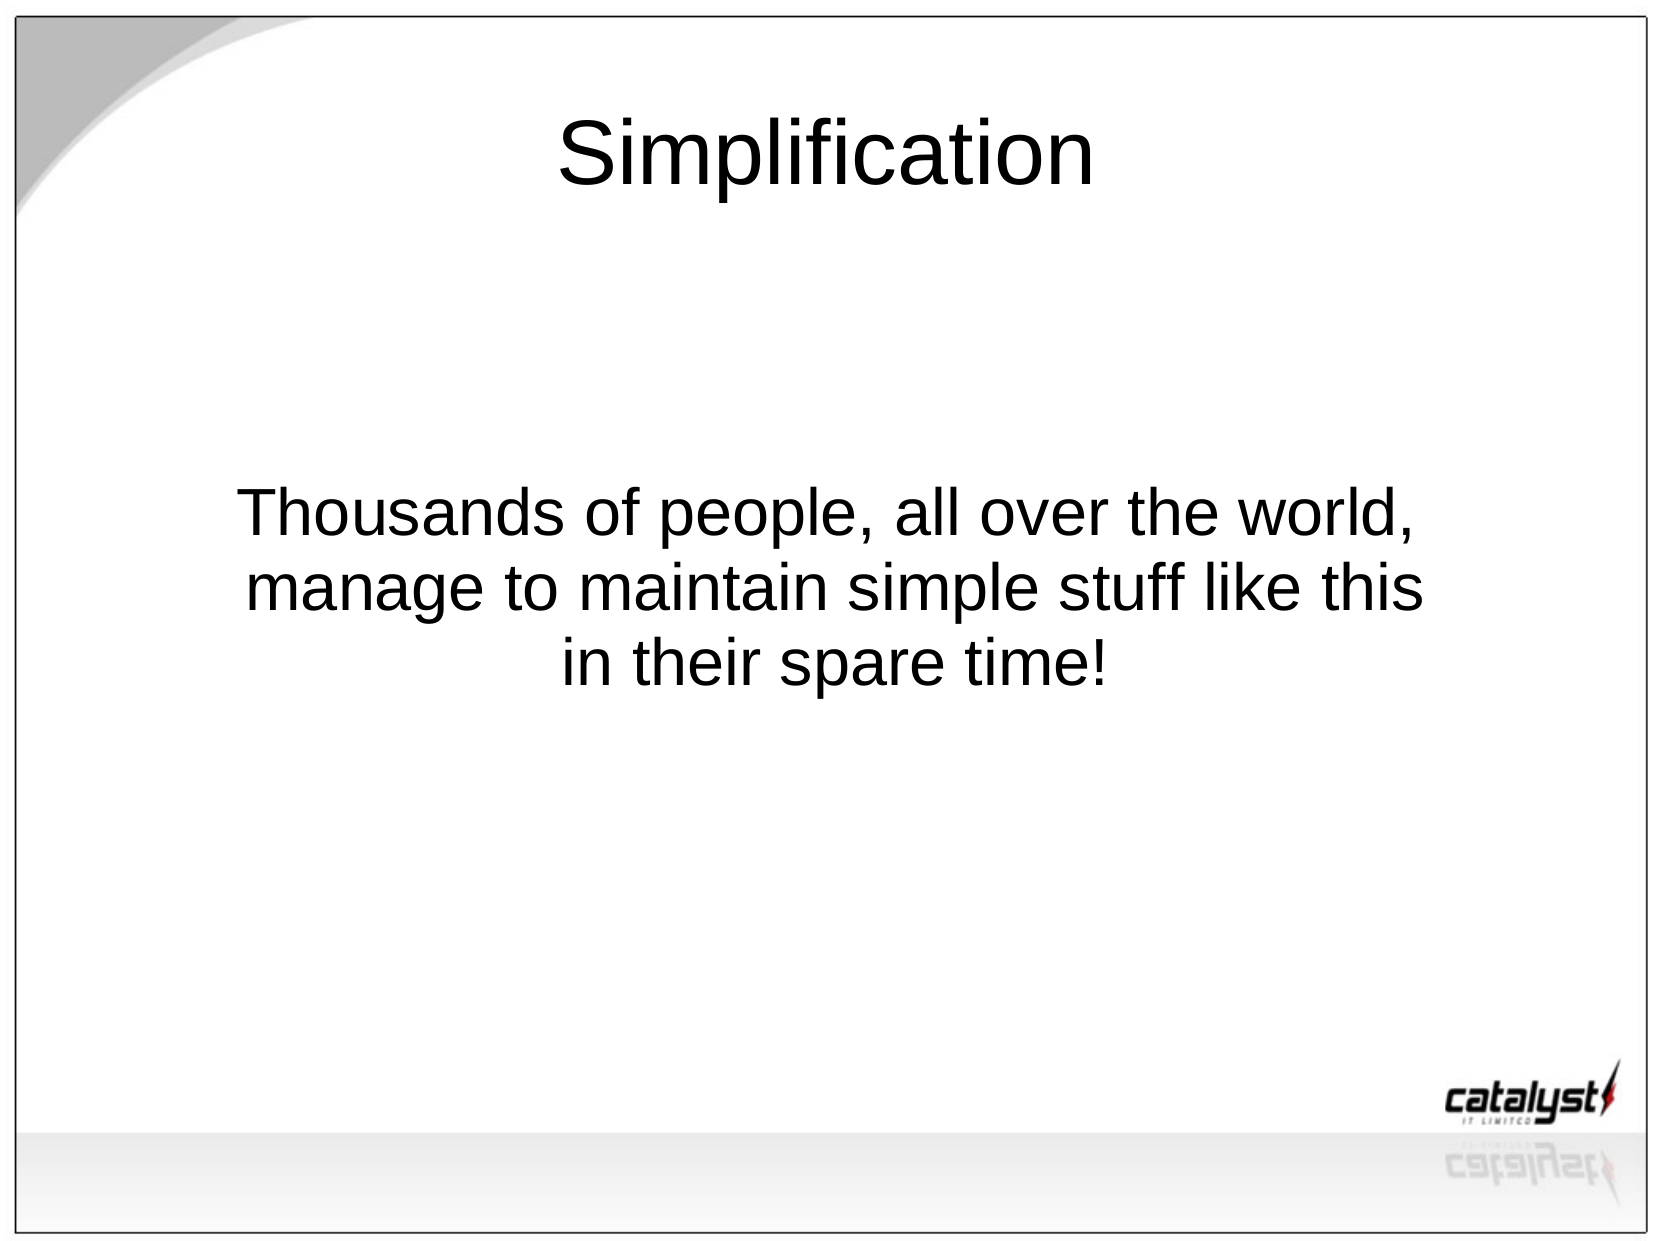

# Simplification
Thousands of people, all over the world,
 manage to maintain simple stuff like this
 in their spare time!